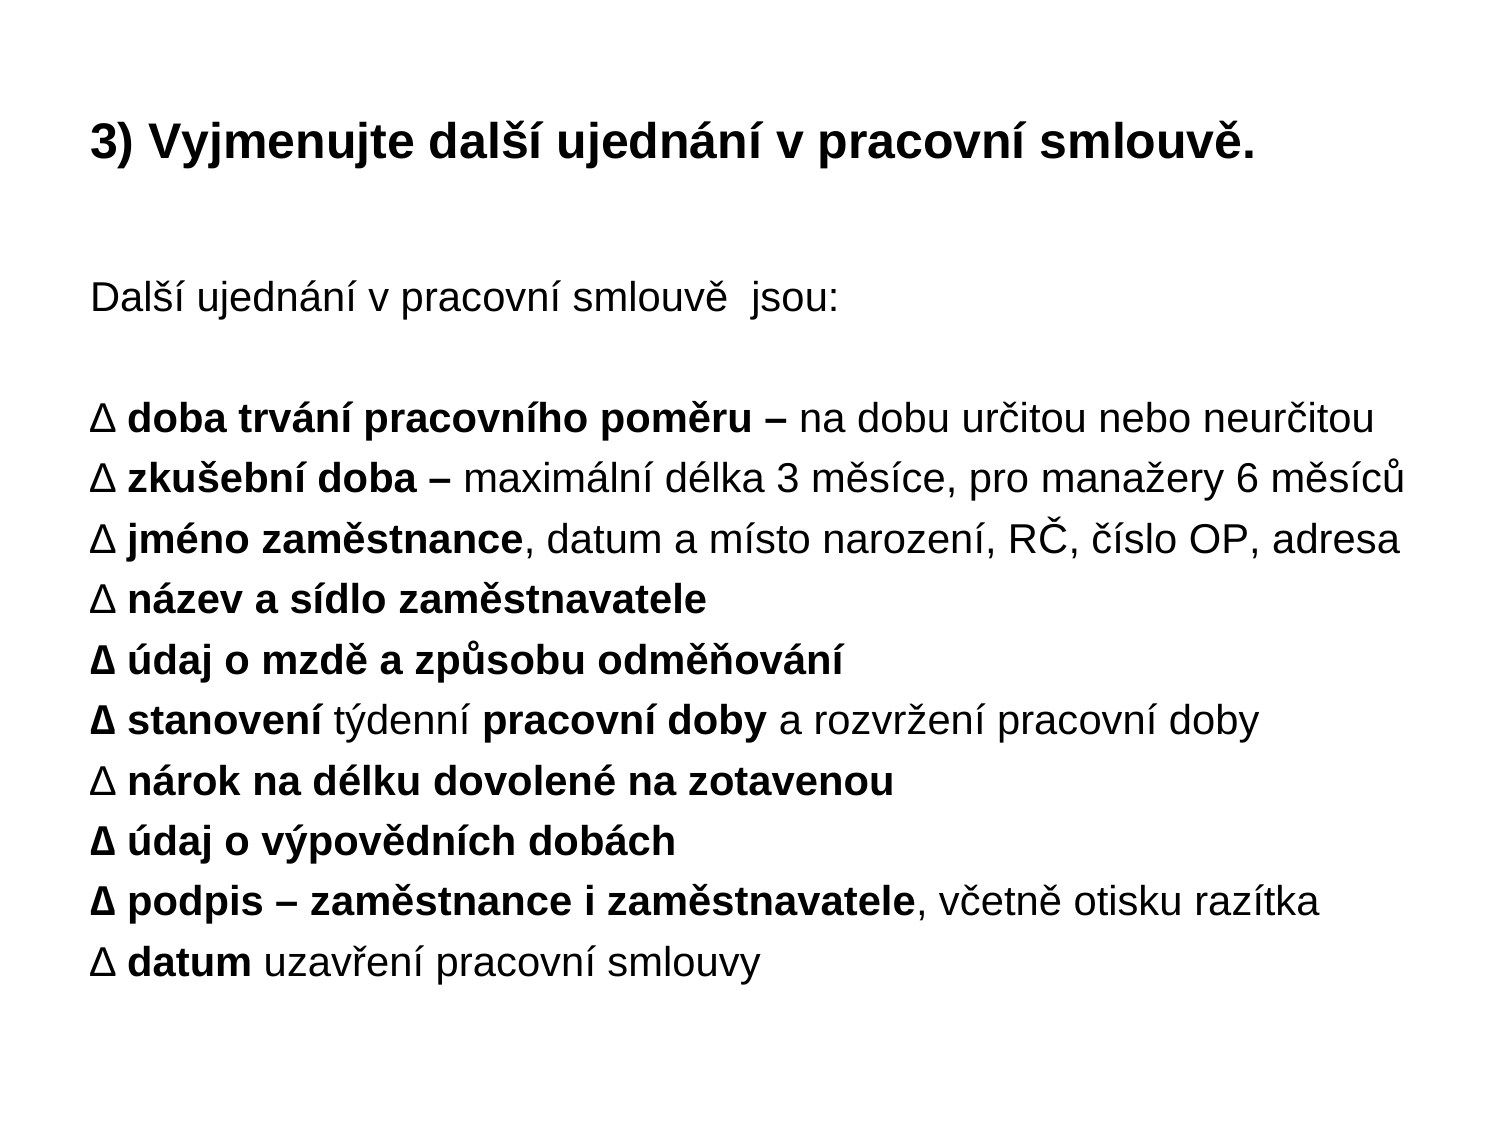

# 3) Vyjmenujte další ujednání v pracovní smlouvě.
Další ujednání v pracovní smlouvě jsou:
∆ doba trvání pracovního poměru – na dobu určitou nebo neurčitou
∆ zkušební doba – maximální délka 3 měsíce, pro manažery 6 měsíců
∆ jméno zaměstnance, datum a místo narození, RČ, číslo OP, adresa
∆ název a sídlo zaměstnavatele
∆ údaj o mzdě a způsobu odměňování
∆ stanovení týdenní pracovní doby a rozvržení pracovní doby
∆ nárok na délku dovolené na zotavenou
∆ údaj o výpovědních dobách
∆ podpis – zaměstnance i zaměstnavatele, včetně otisku razítka
∆ datum uzavření pracovní smlouvy